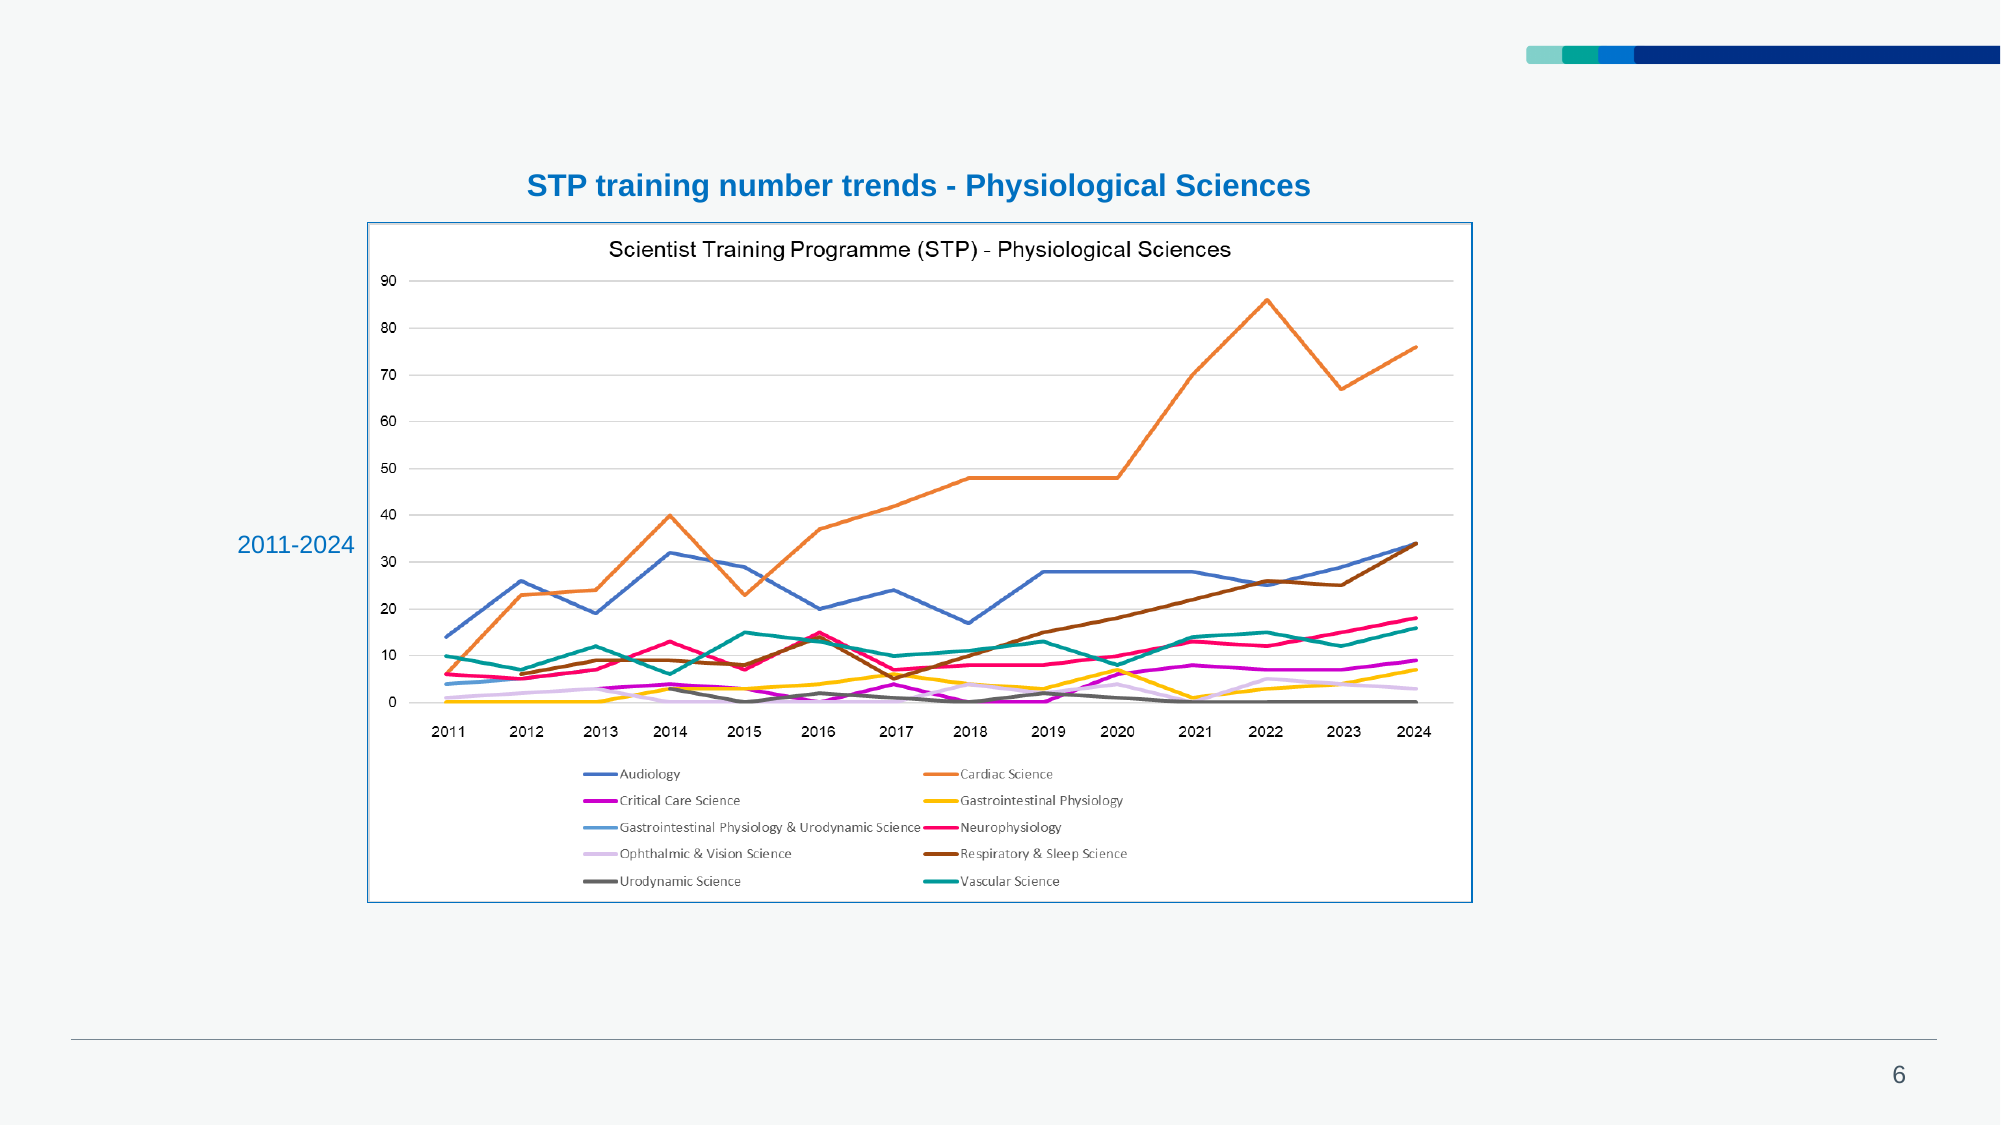

STP training number trends - Physiological Sciences
2011-2024